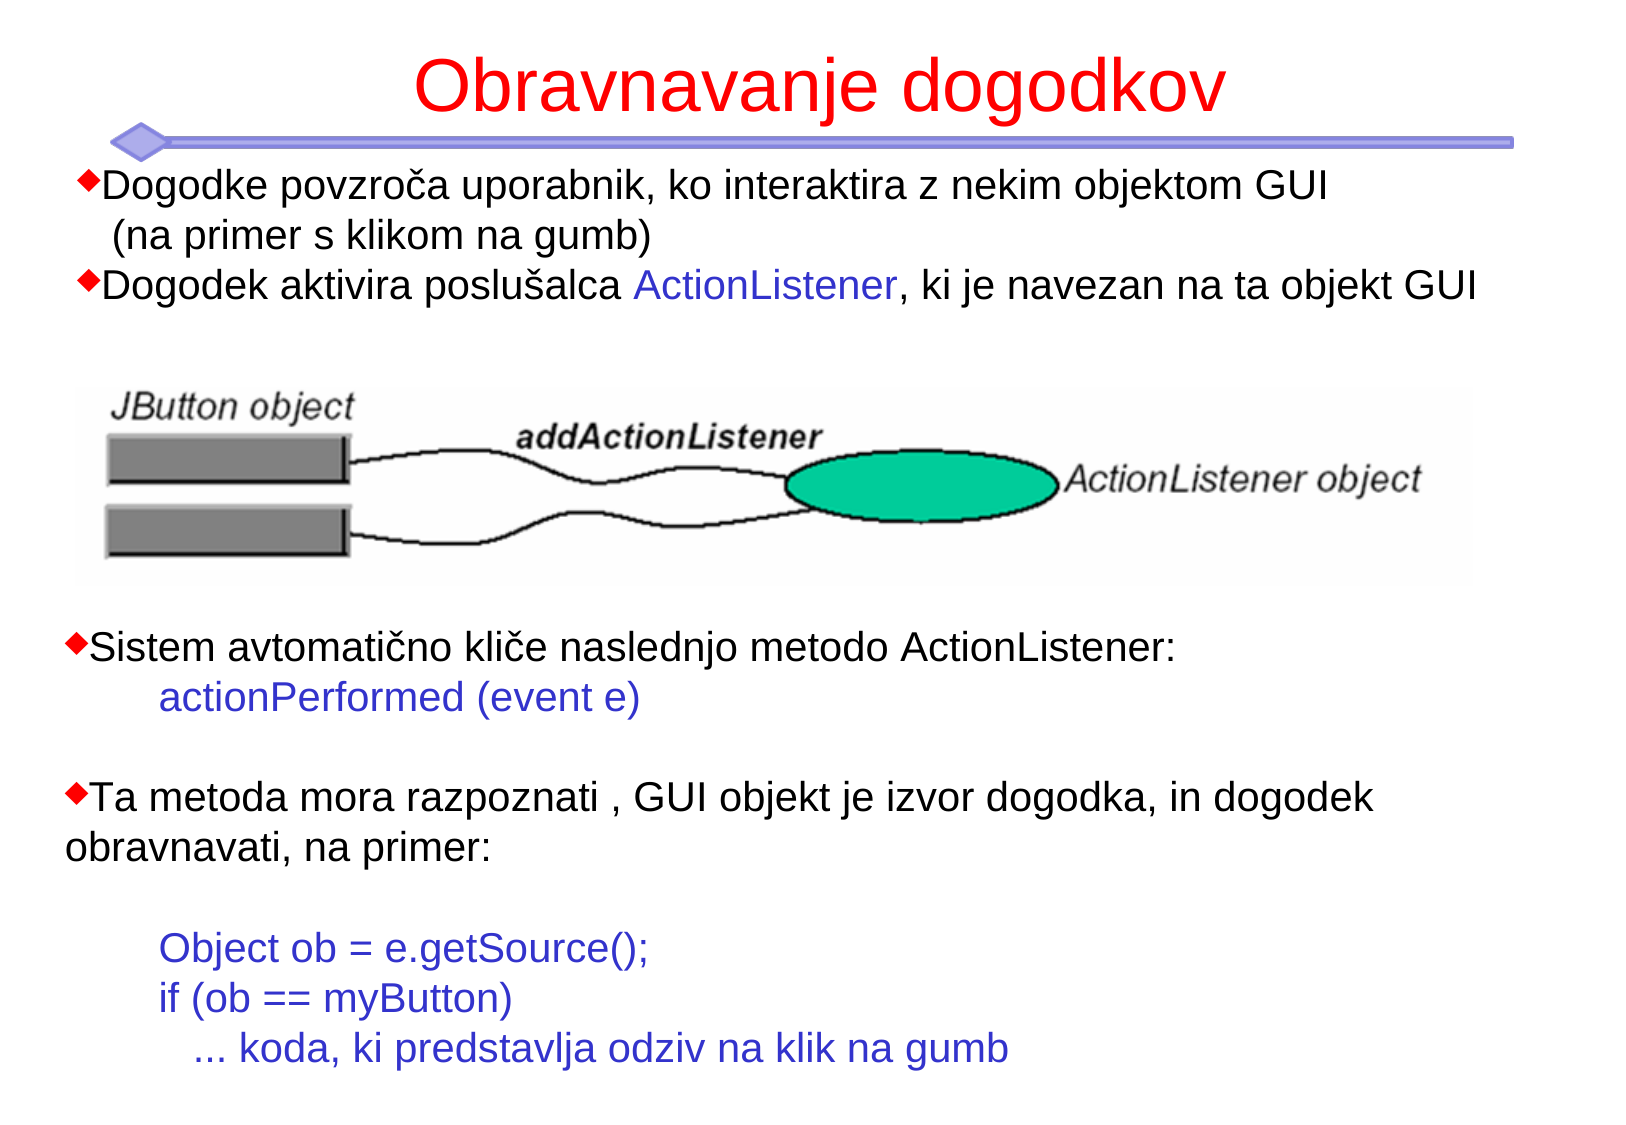

# Obravnavanje dogodkov
Dogodke povzroča uporabnik, ko interaktira z nekim objektom GUI
 (na primer s klikom na gumb)
Dogodek aktivira poslušalca ActionListener, ki je navezan na ta objekt GUI
Sistem avtomatično kliče naslednjo metodo ActionListener:
actionPerformed (event e)
Ta metoda mora razpoznati , GUI objekt je izvor dogodka, in dogodek obravnavati, na primer:
Object ob = e.getSource();
if (ob == myButton)
 ... koda, ki predstavlja odziv na klik na gumb